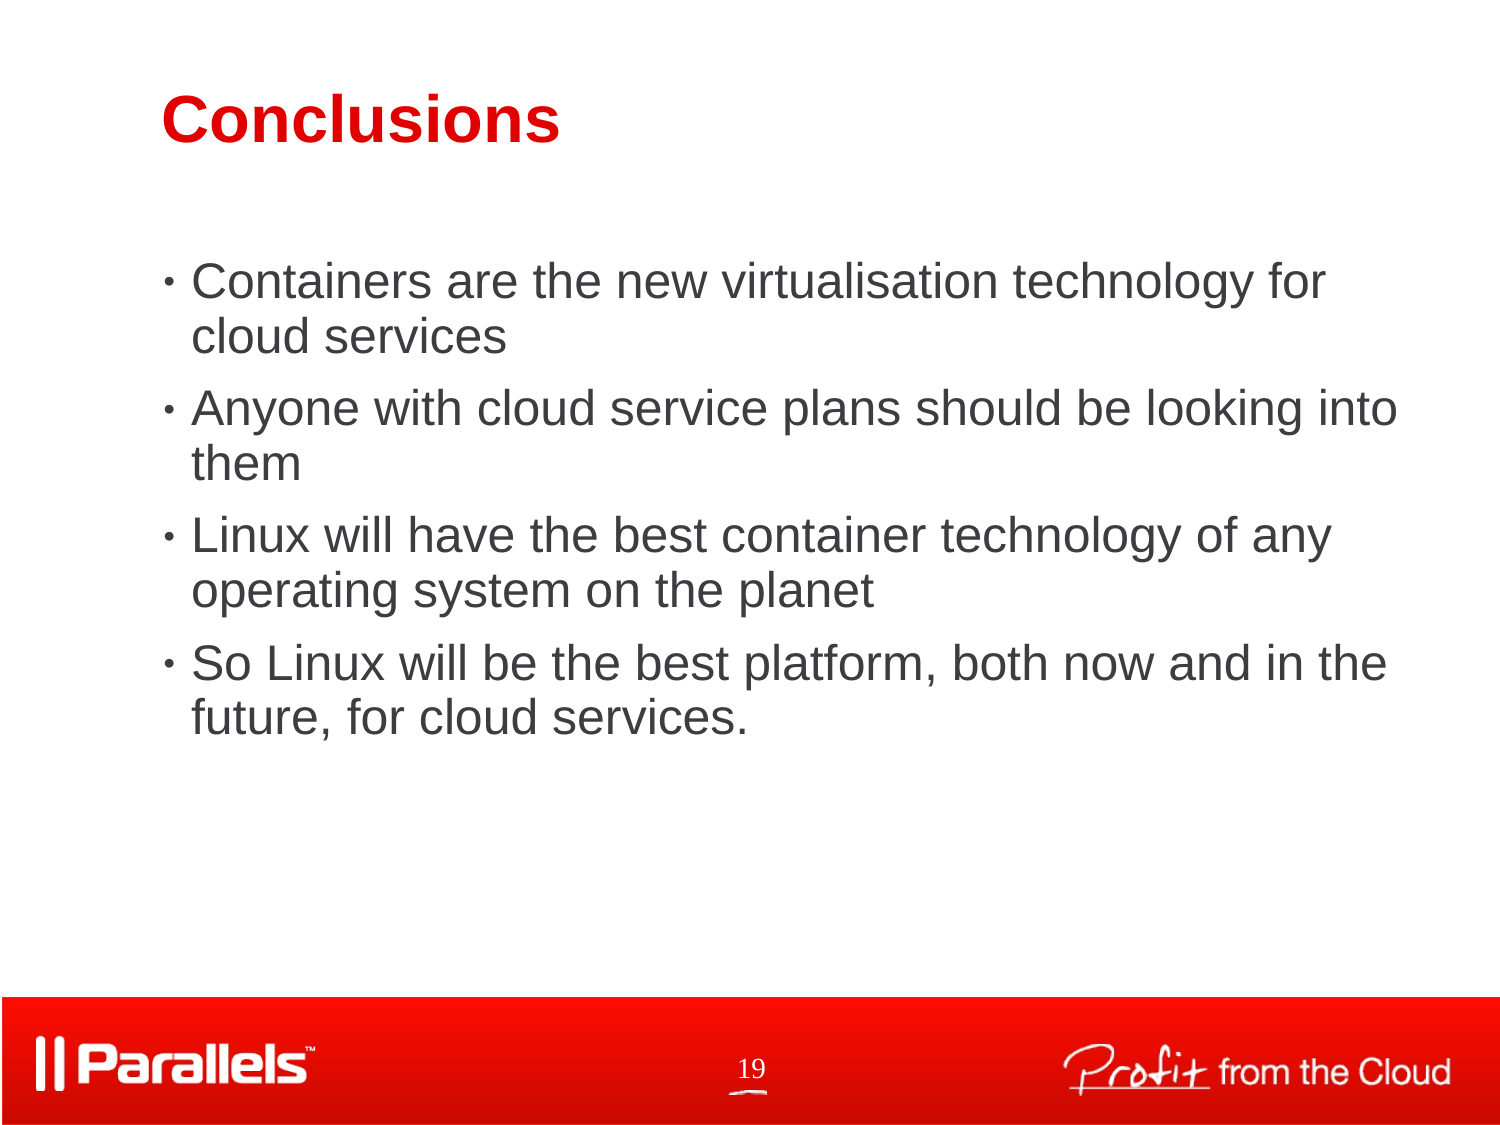

# Conclusions
Containers are the new virtualisation technology for cloud services
Anyone with cloud service plans should be looking into them
Linux will have the best container technology of any operating system on the planet
So Linux will be the best platform, both now and in the future, for cloud services.